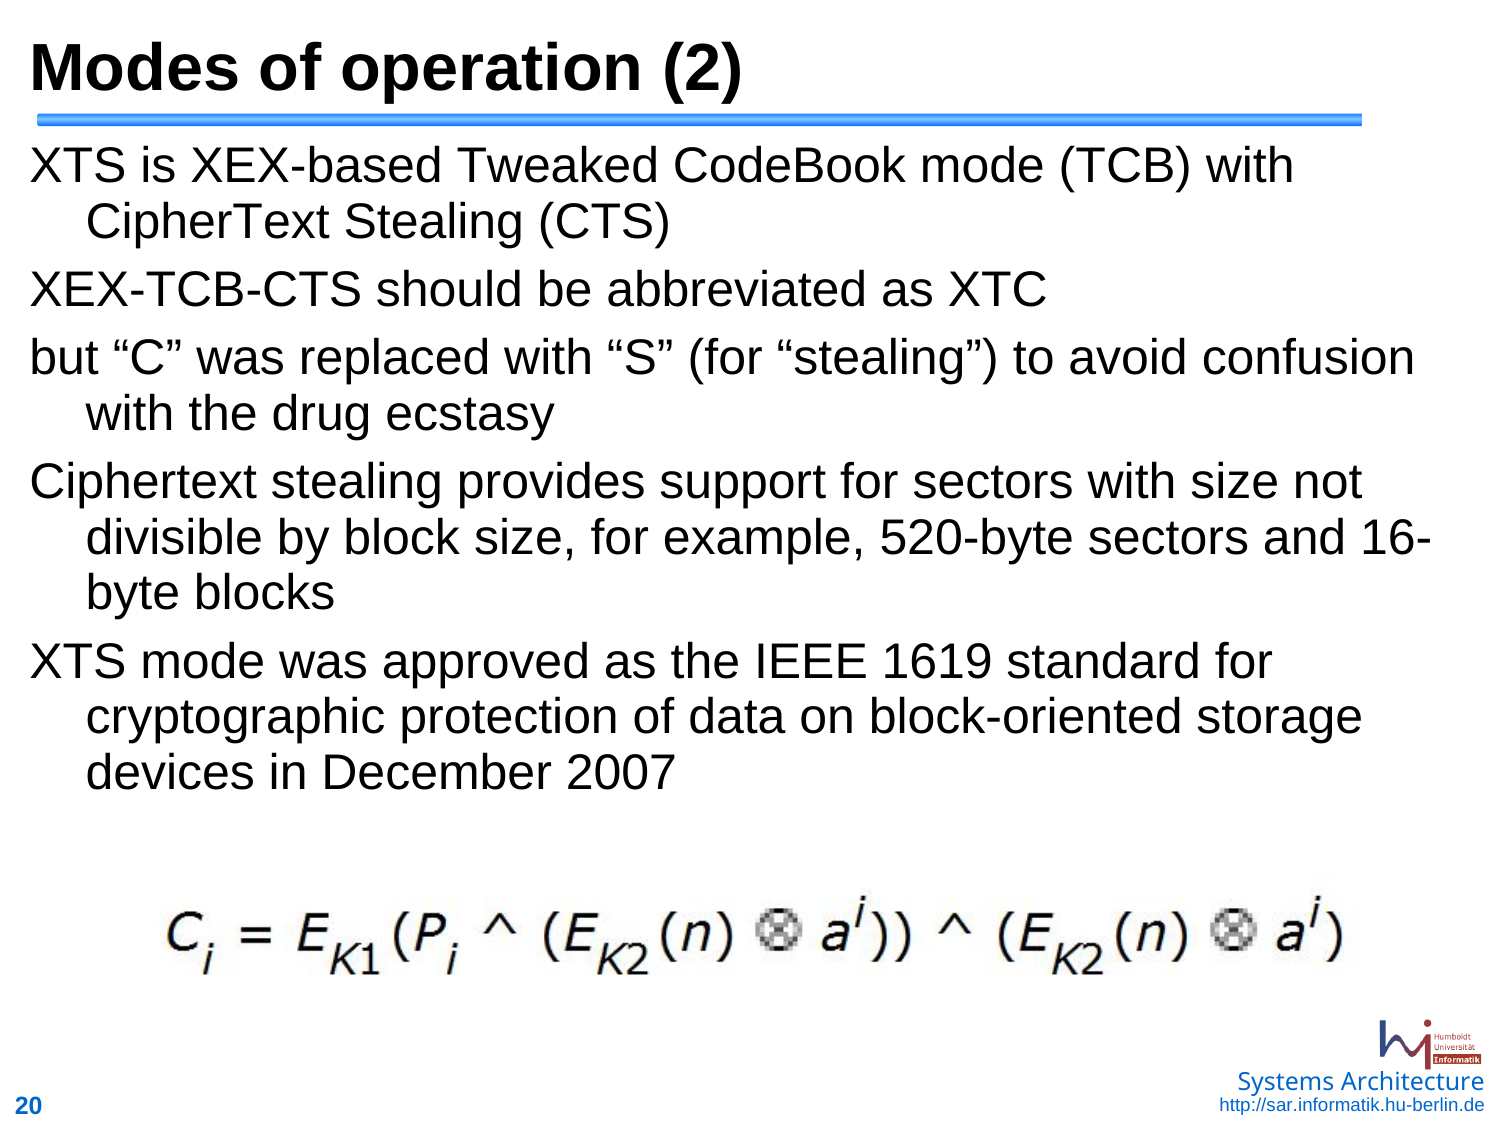

# Modes of operation (2)
XTS is XEX-based Tweaked CodeBook mode (TCB) with CipherText Stealing (CTS)
XEX-TCB-CTS should be abbreviated as XTC
but “C” was replaced with “S” (for “stealing”) to avoid confusion with the drug ecstasy
Ciphertext stealing provides support for sectors with size not divisible by block size, for example, 520-byte sectors and 16-byte blocks
XTS mode was approved as the IEEE 1619 standard for cryptographic protection of data on block-oriented storage devices in December 2007